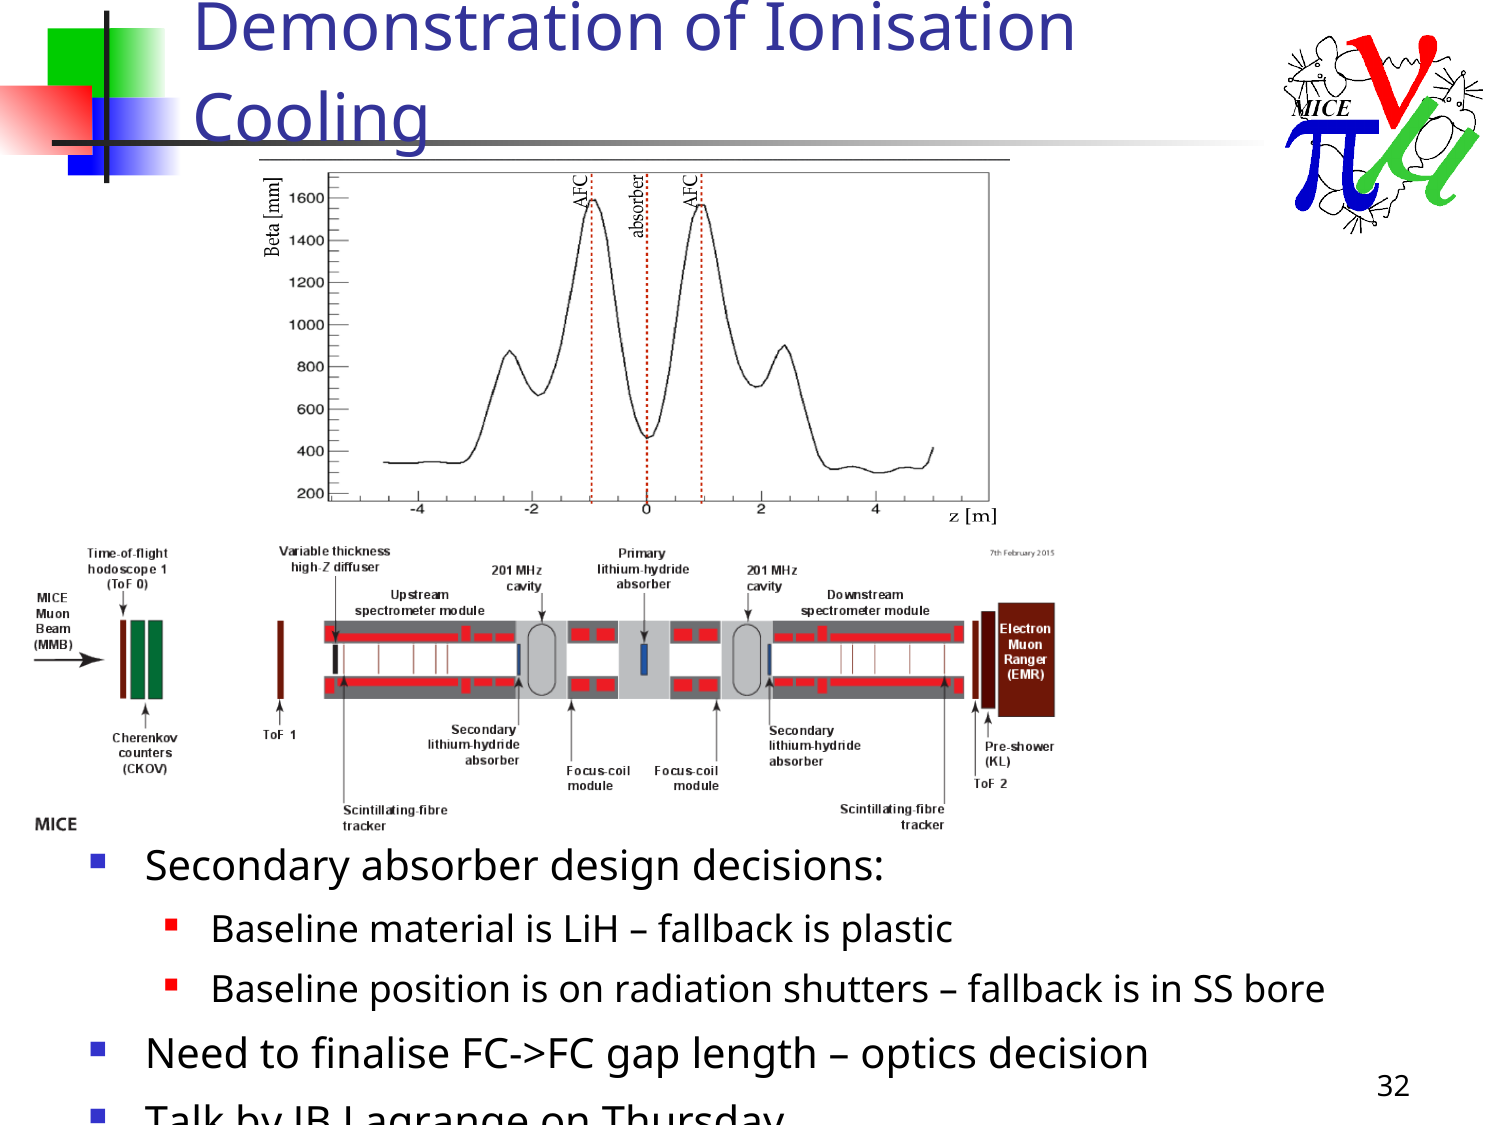

# Demonstration of Ionisation Cooling
Secondary absorber design decisions:
Baseline material is LiH – fallback is plastic
Baseline position is on radiation shutters – fallback is in SS bore
Need to finalise FC->FC gap length – optics decision
Talk by JB Lagrange on Thursday
32